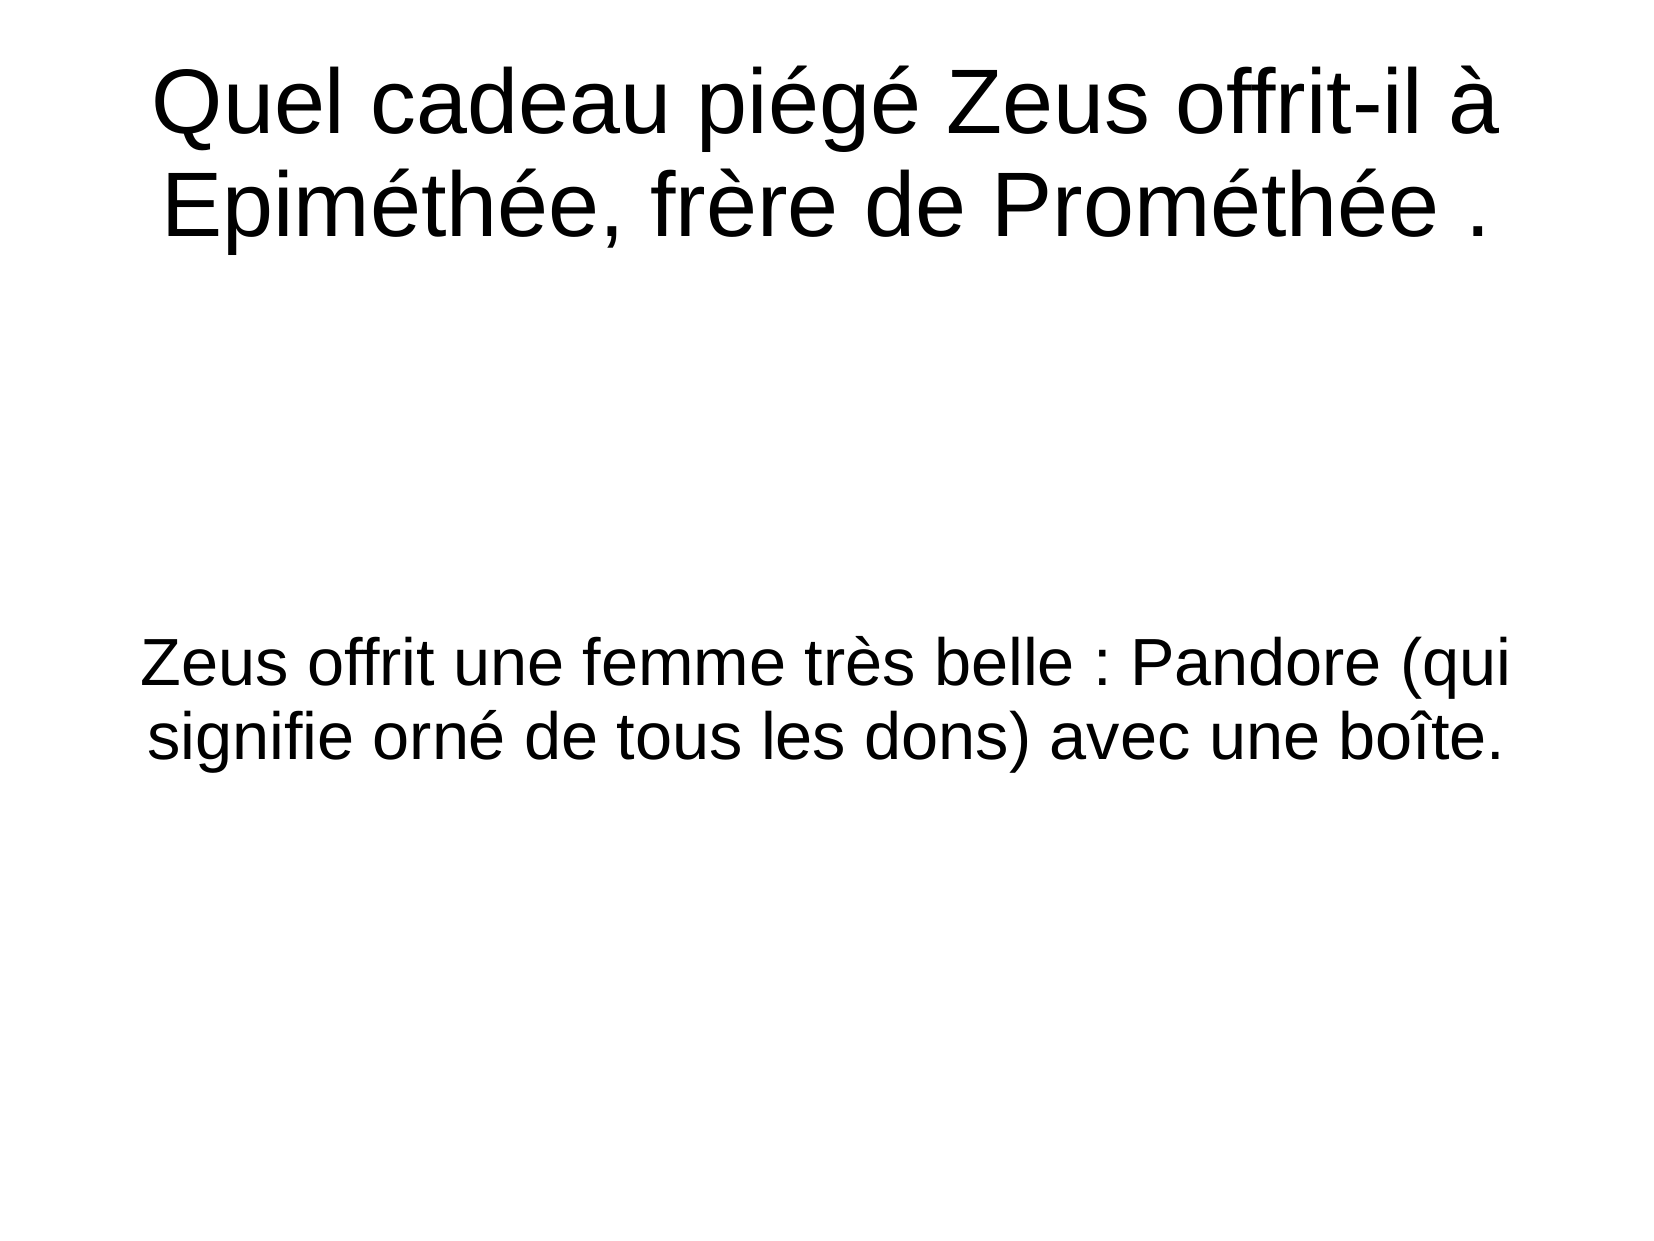

# Quel cadeau piégé Zeus offrit-il à Epiméthée, frère de Prométhée .
Zeus offrit une femme très belle : Pandore (qui signifie orné de tous les dons) avec une boîte.